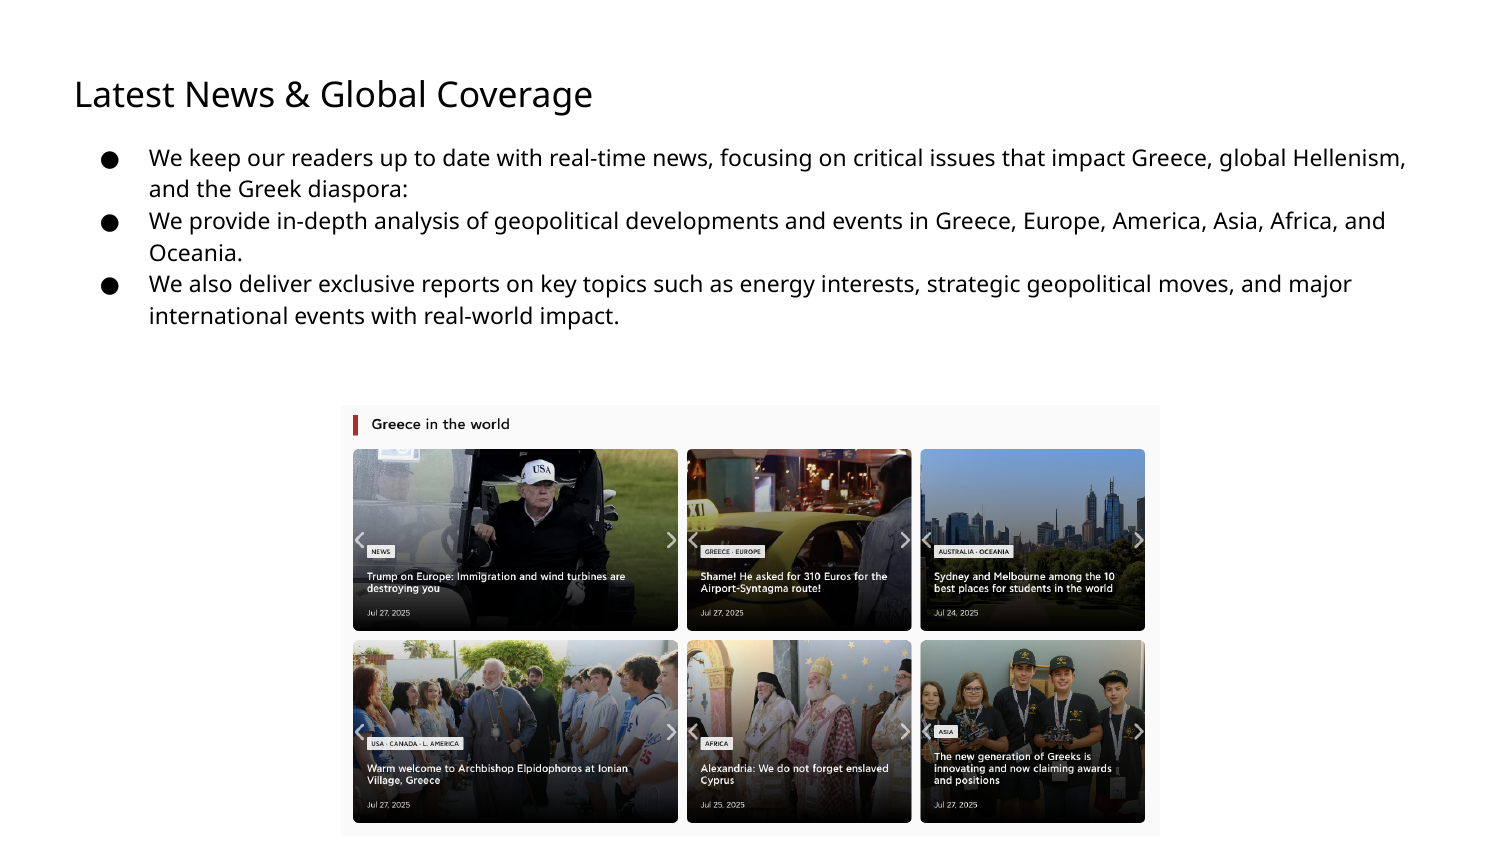

Latest News & Global Coverage
We keep our readers up to date with real-time news, focusing on critical issues that impact Greece, global Hellenism, and the Greek diaspora:
We provide in-depth analysis of geopolitical developments and events in Greece, Europe, America, Asia, Africa, and Oceania.
We also deliver exclusive reports on key topics such as energy interests, strategic geopolitical moves, and major international events with real-world impact.